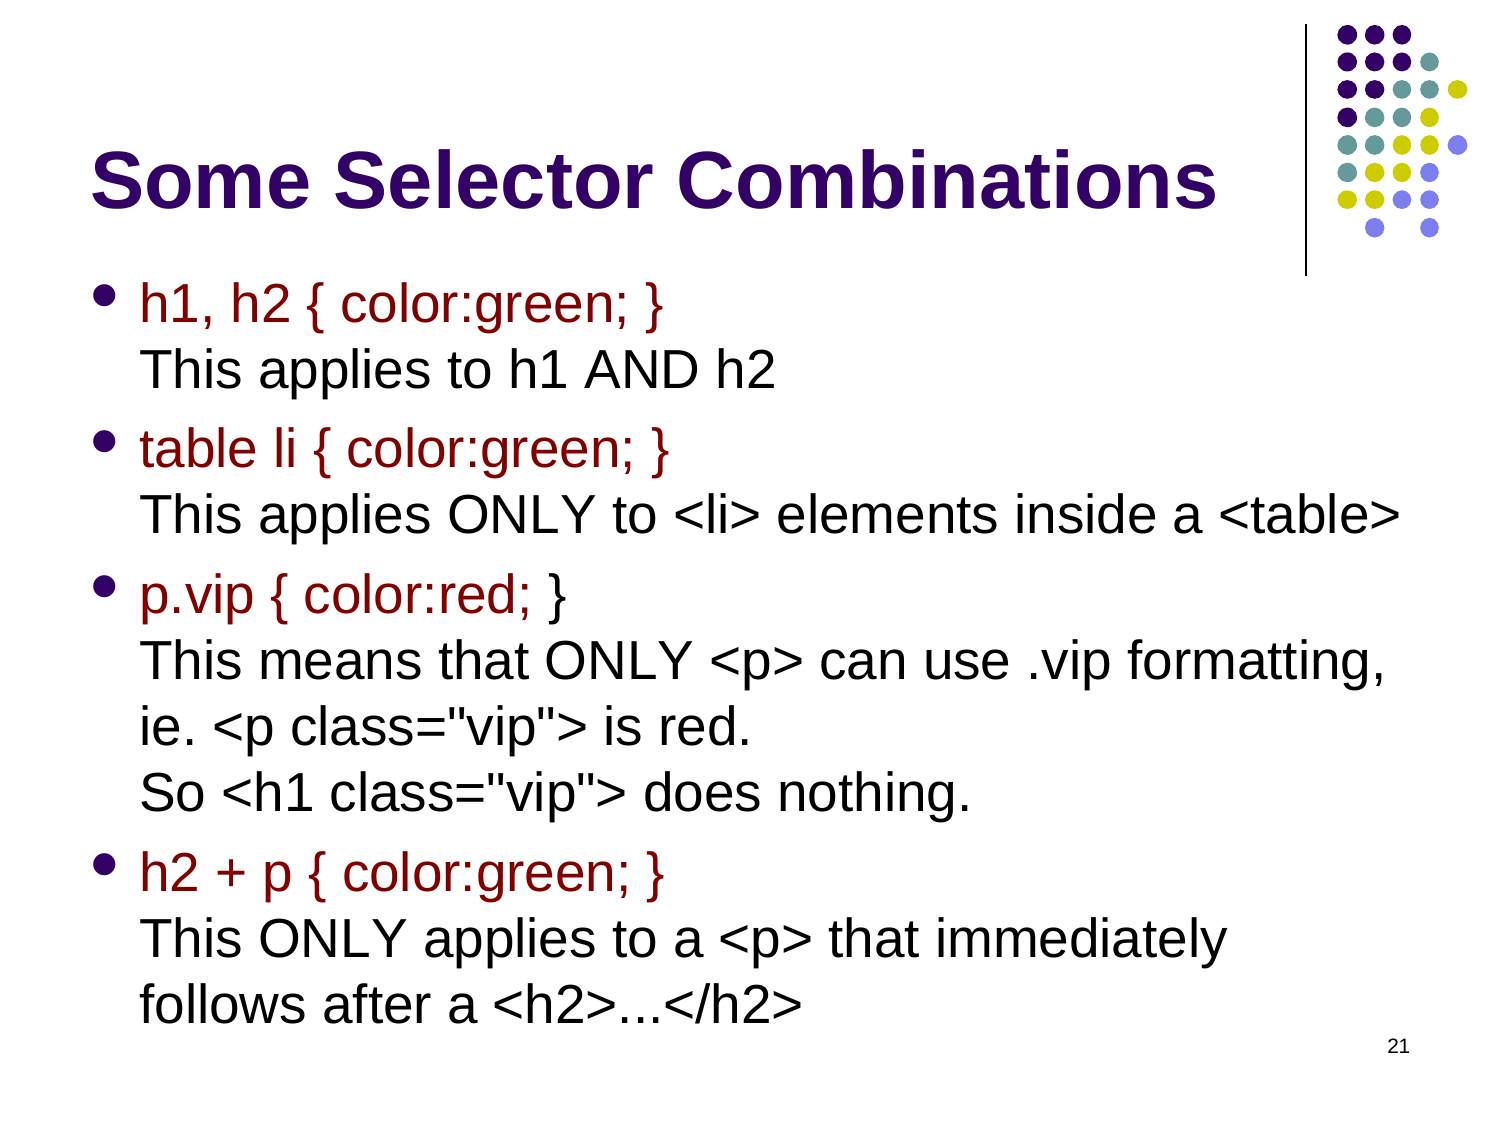

# Some Selector Combinations
h1, h2 { color:green; }
This applies to h1 AND h2
table li { color:green; }
This applies ONLY to <li> elements inside a <table>
p.vip { color:red; }
This means that ONLY <p> can use .vip formatting, ie. <p class="vip"> is red.
So <h1 class="vip"> does nothing.
h2 + p { color:green; }
This ONLY applies to a <p> that immediately
follows after a <h2>...</h2>